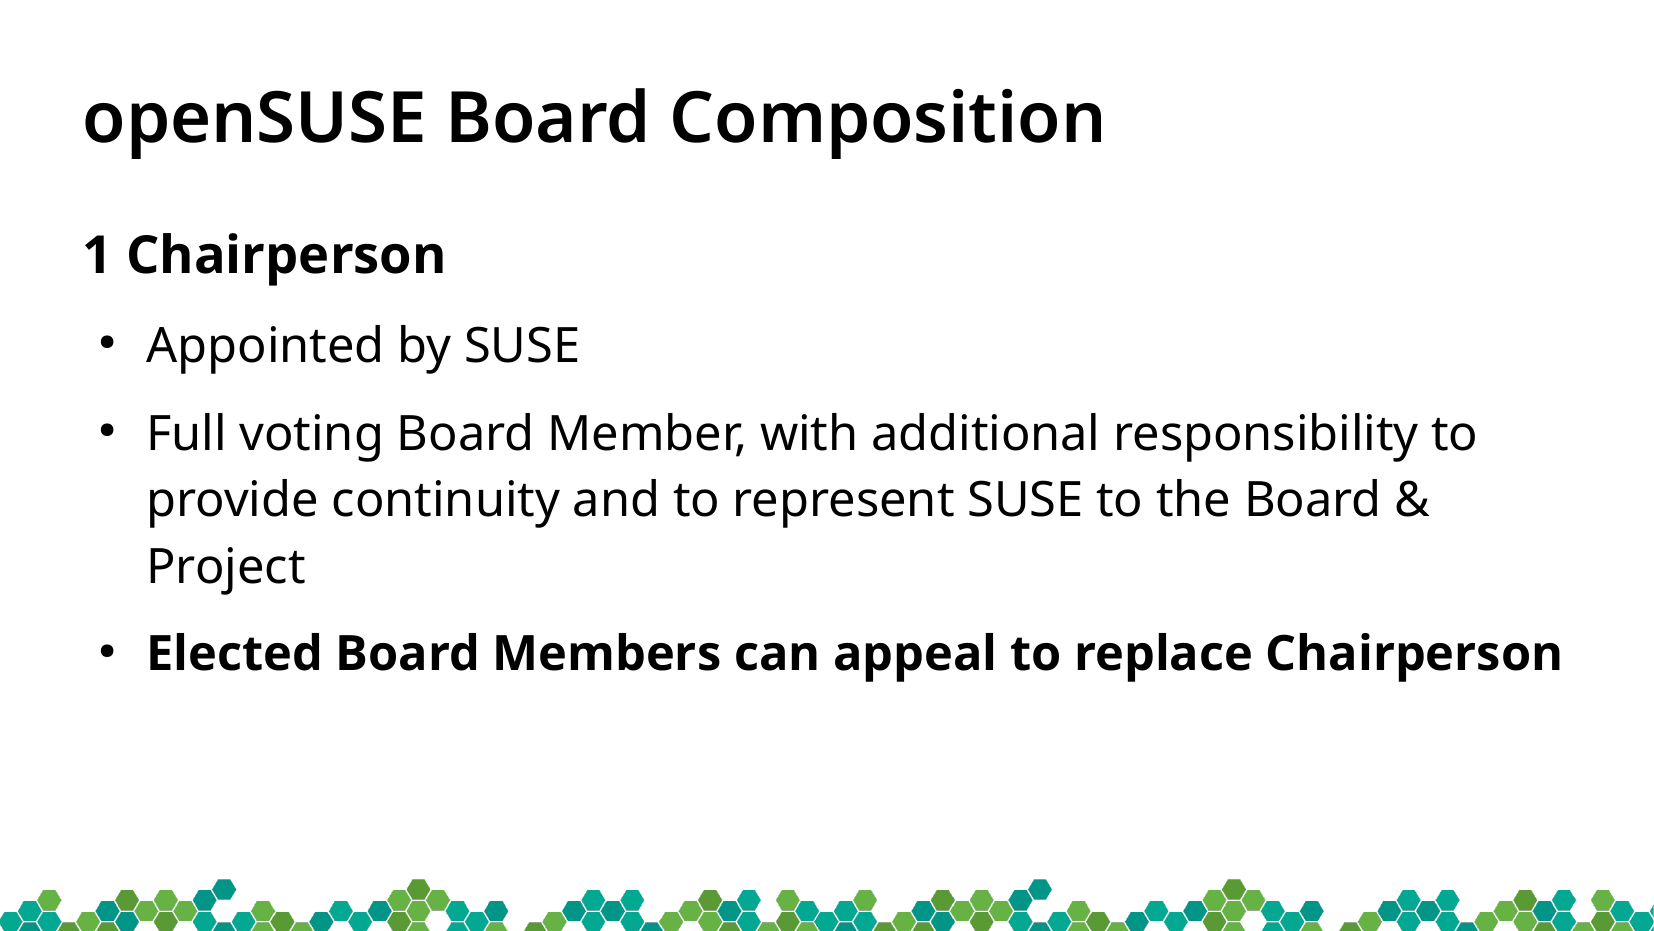

# openSUSE Board Composition
1 Chairperson
Appointed by SUSE
Full voting Board Member, with additional responsibility to provide continuity and to represent SUSE to the Board & Project
Elected Board Members can appeal to replace Chairperson